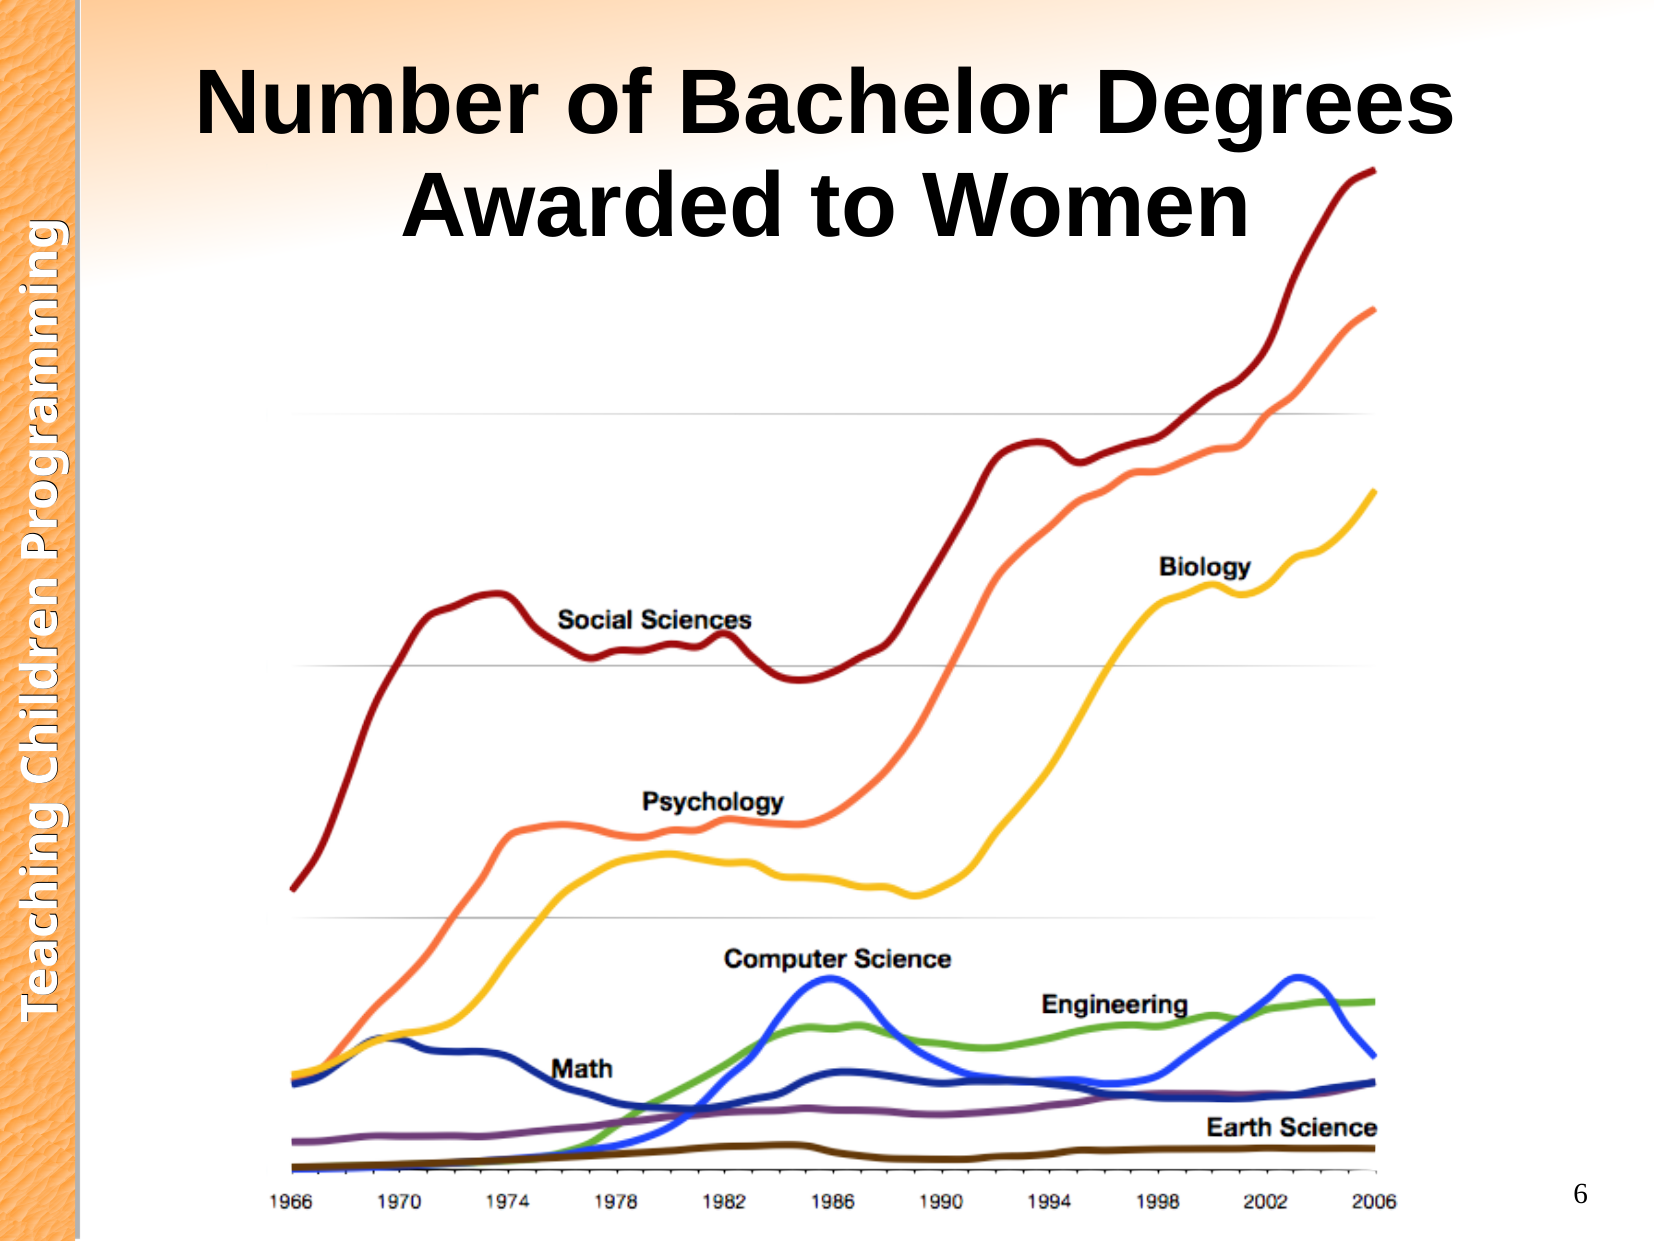

# Number of Bachelor Degrees Awarded to Women
6